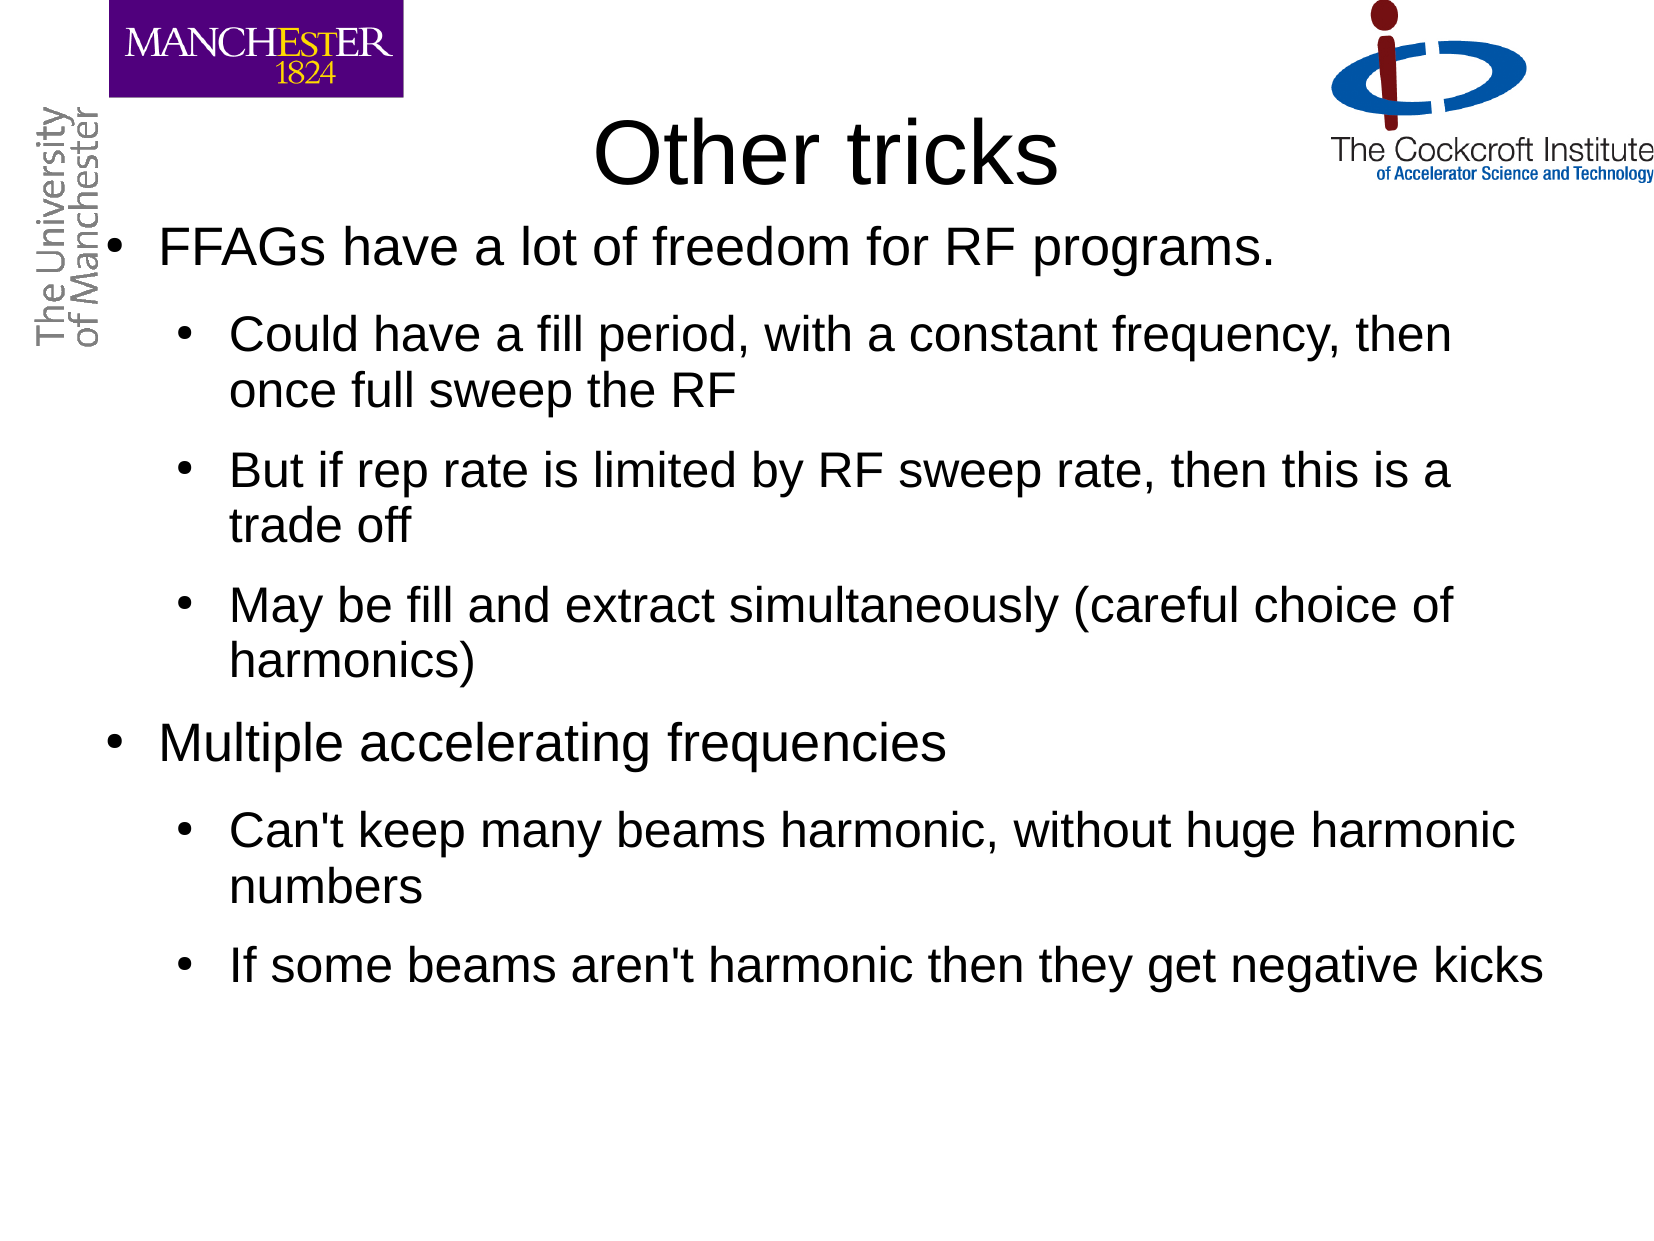

# Other tricks
FFAGs have a lot of freedom for RF programs.
Could have a fill period, with a constant frequency, then once full sweep the RF
But if rep rate is limited by RF sweep rate, then this is a trade off
May be fill and extract simultaneously (careful choice of harmonics)
Multiple accelerating frequencies
Can't keep many beams harmonic, without huge harmonic numbers
If some beams aren't harmonic then they get negative kicks